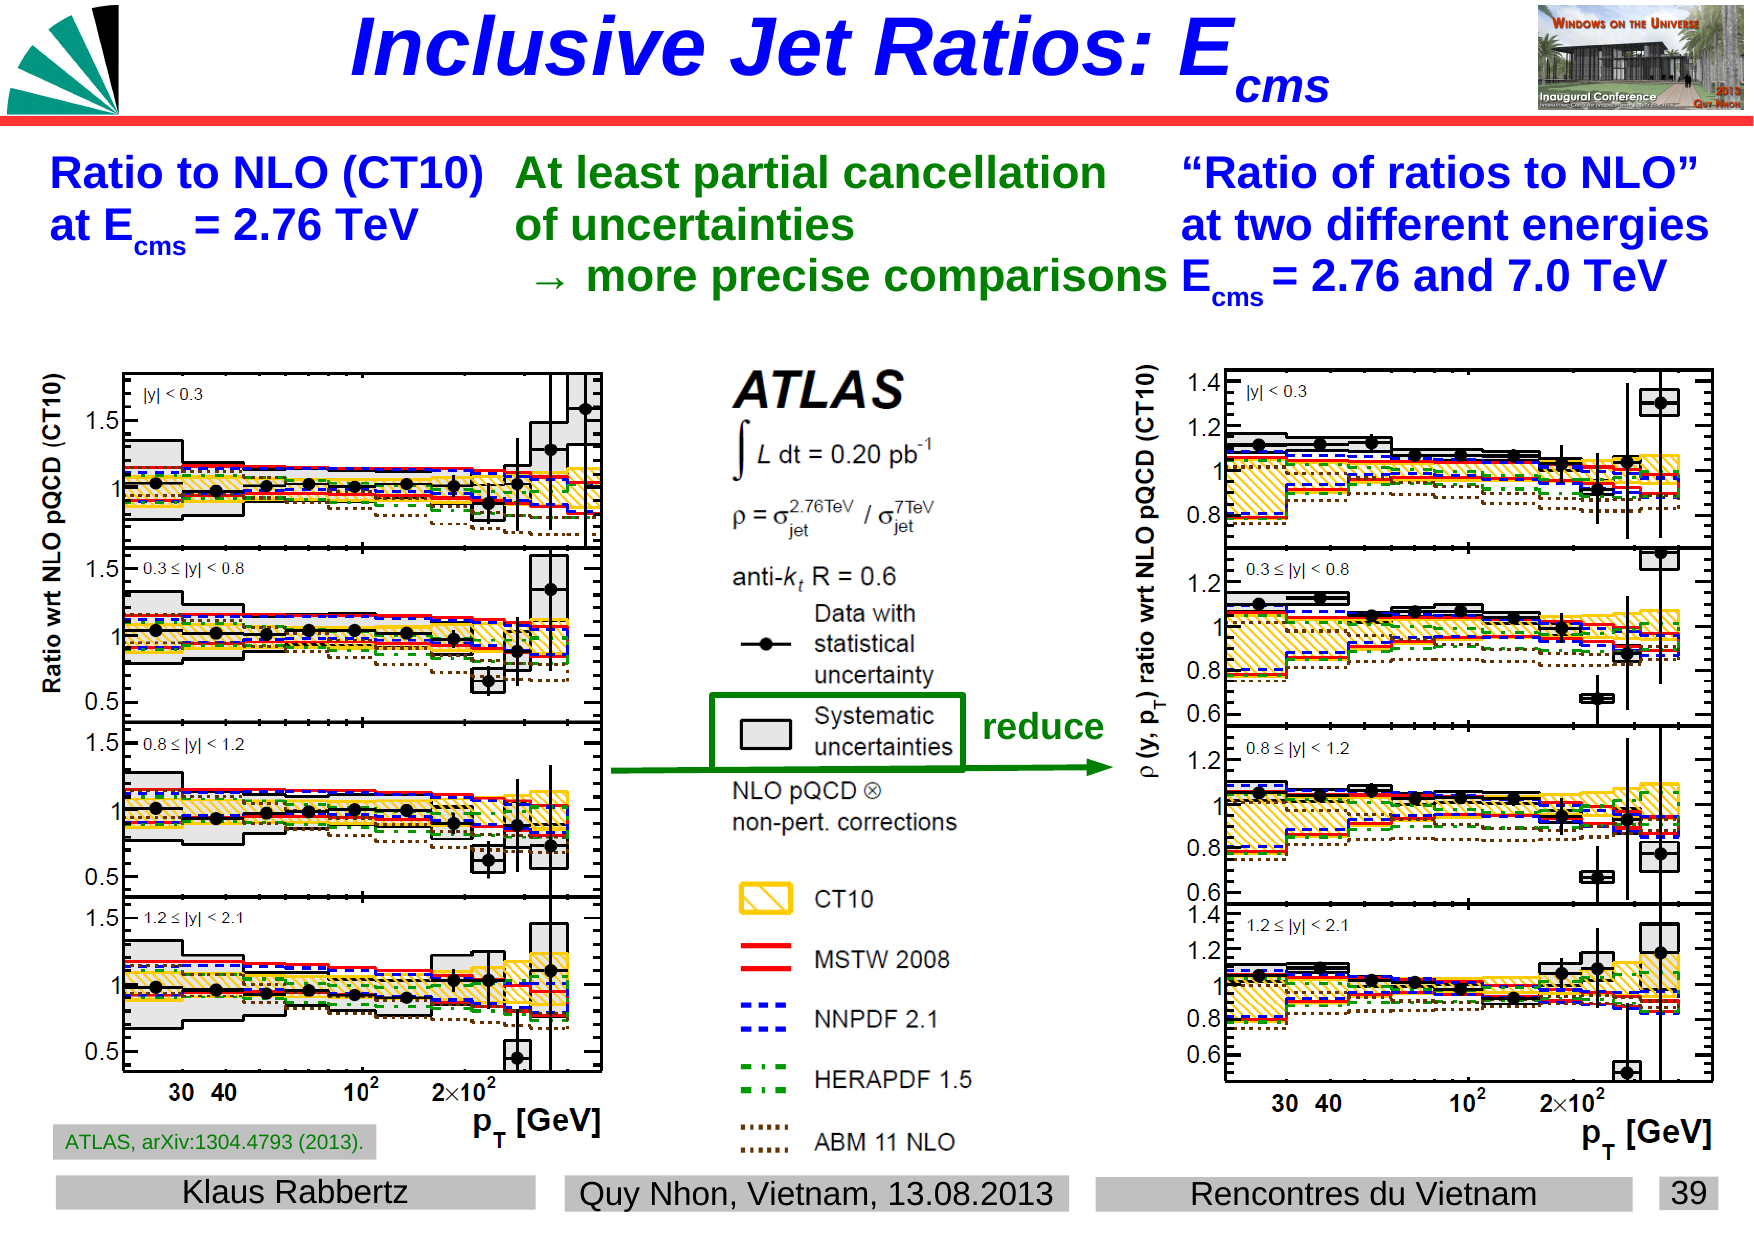

# Inclusive Jet Ratios: Ecms
Ratio to NLO (CT10)
at Ecms = 2.76 TeV
At least partial cancellation
of uncertainties
 → more precise comparisons
“Ratio of ratios to NLO”
at two different energies
Ecms = 2.76 and 7.0 TeV
reduce
ATLAS, arXiv:1304.4793 (2013).